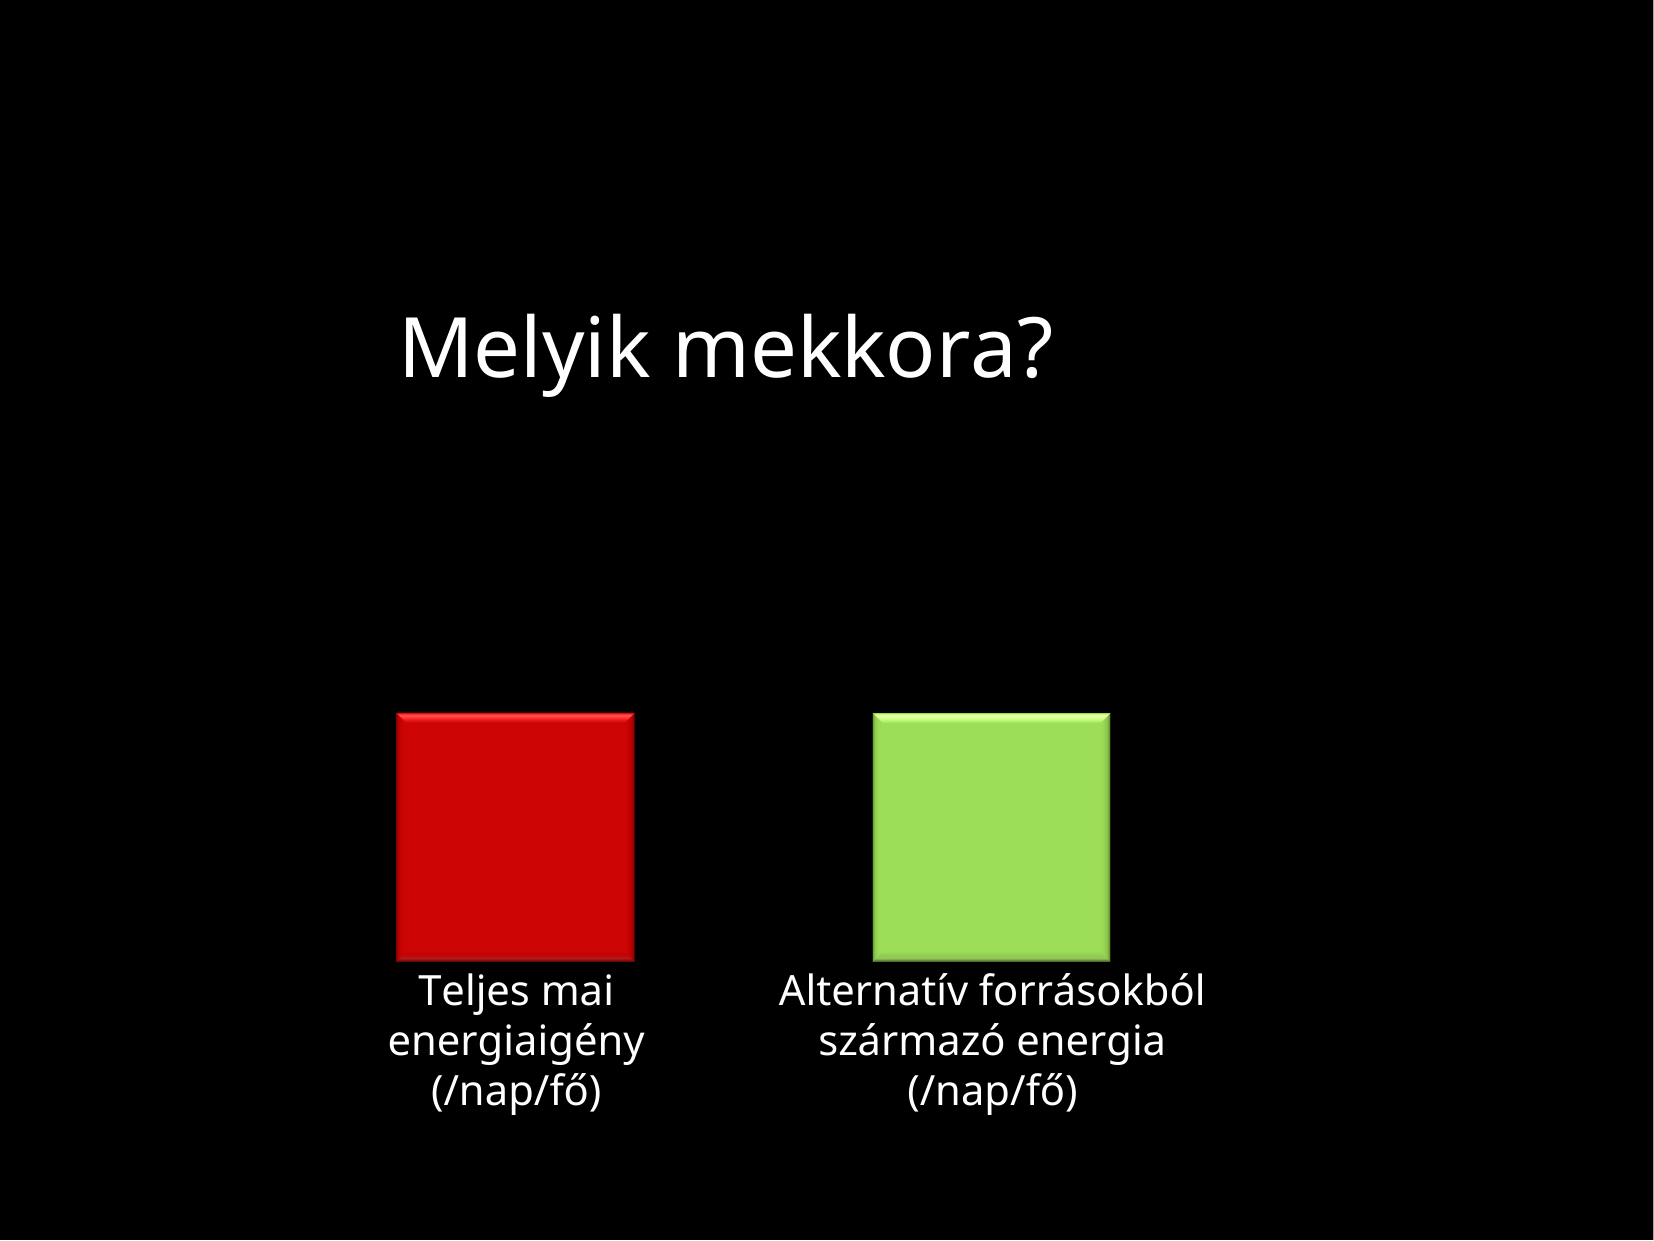

Melyik mekkora?
Teljes mai energiaigény
(/nap/fő)
Alternatív forrásokból származó energia
(/nap/fő)